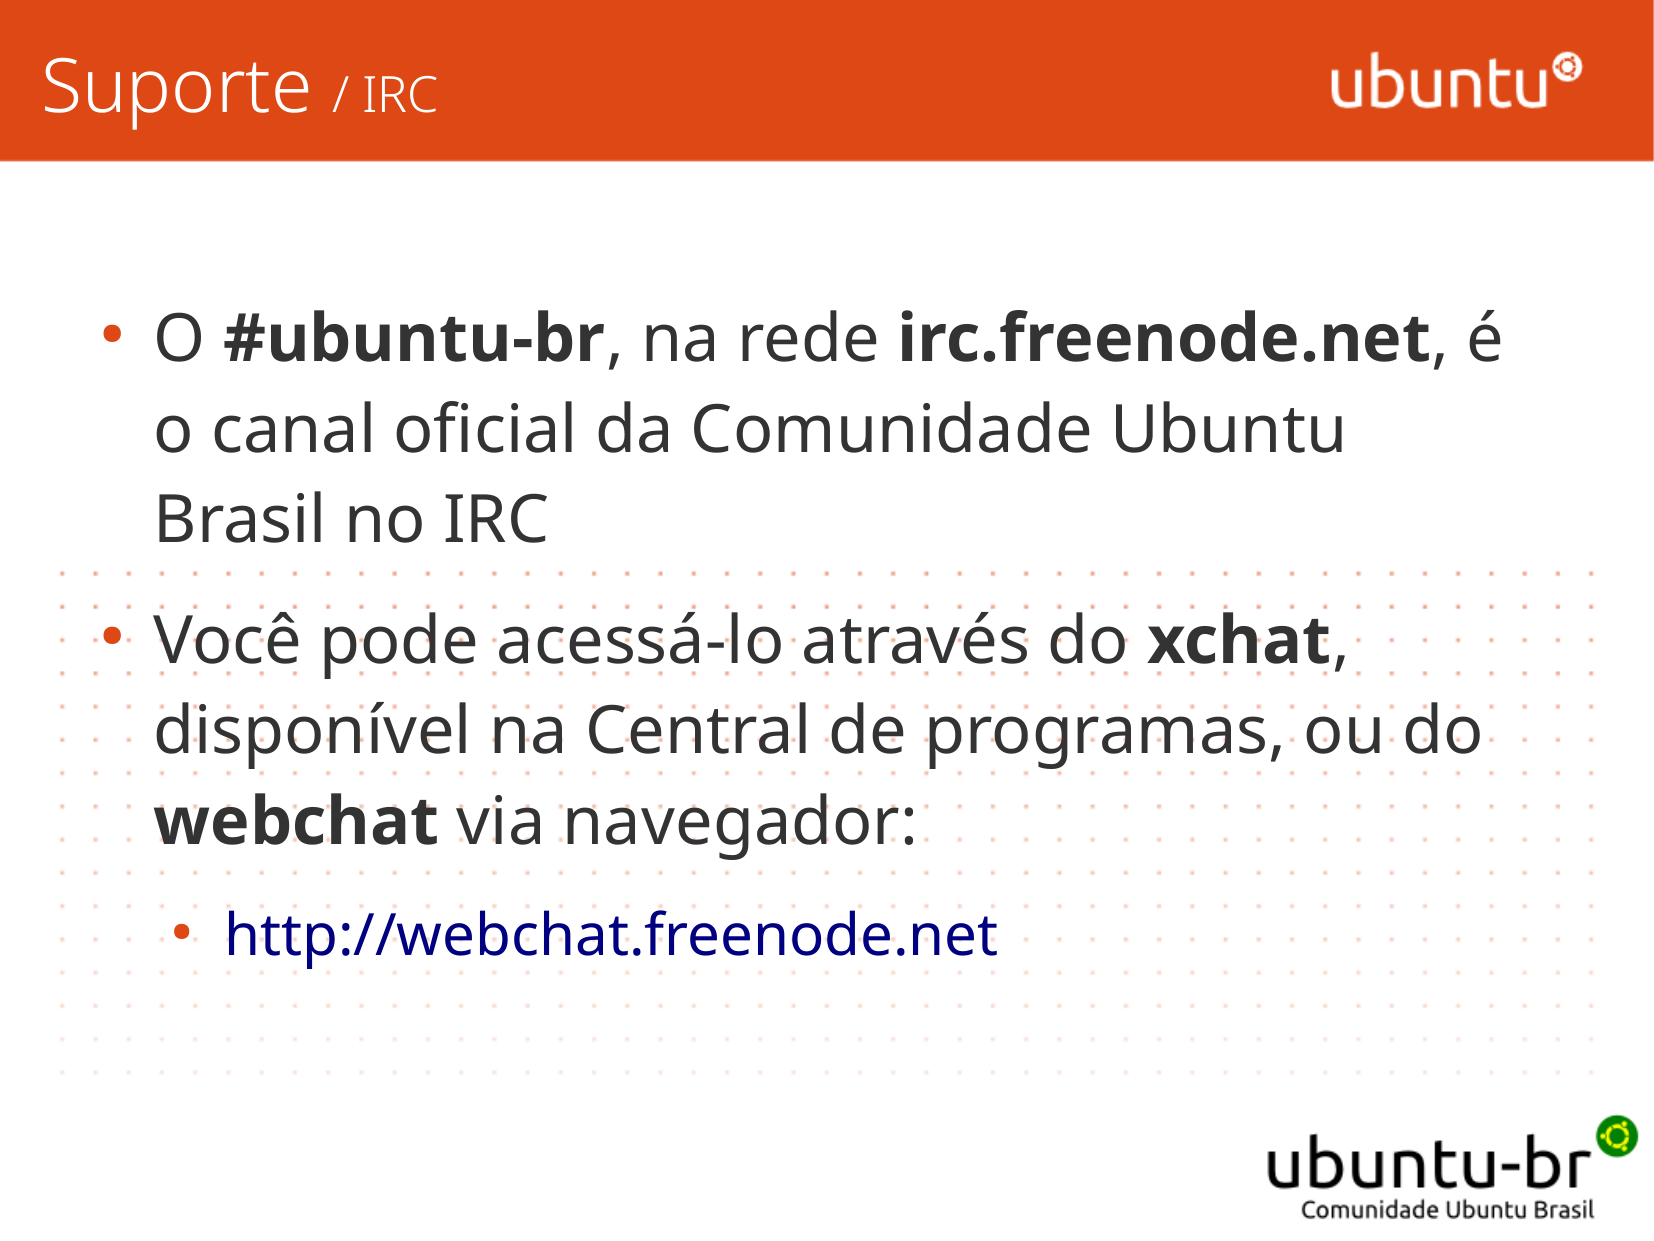

# Suporte / IRC
O #ubuntu-br, na rede irc.freenode.net, é o canal oficial da Comunidade Ubuntu Brasil no IRC
Você pode acessá-lo através do xchat, disponível na Central de programas, ou do webchat via navegador:
http://webchat.freenode.net